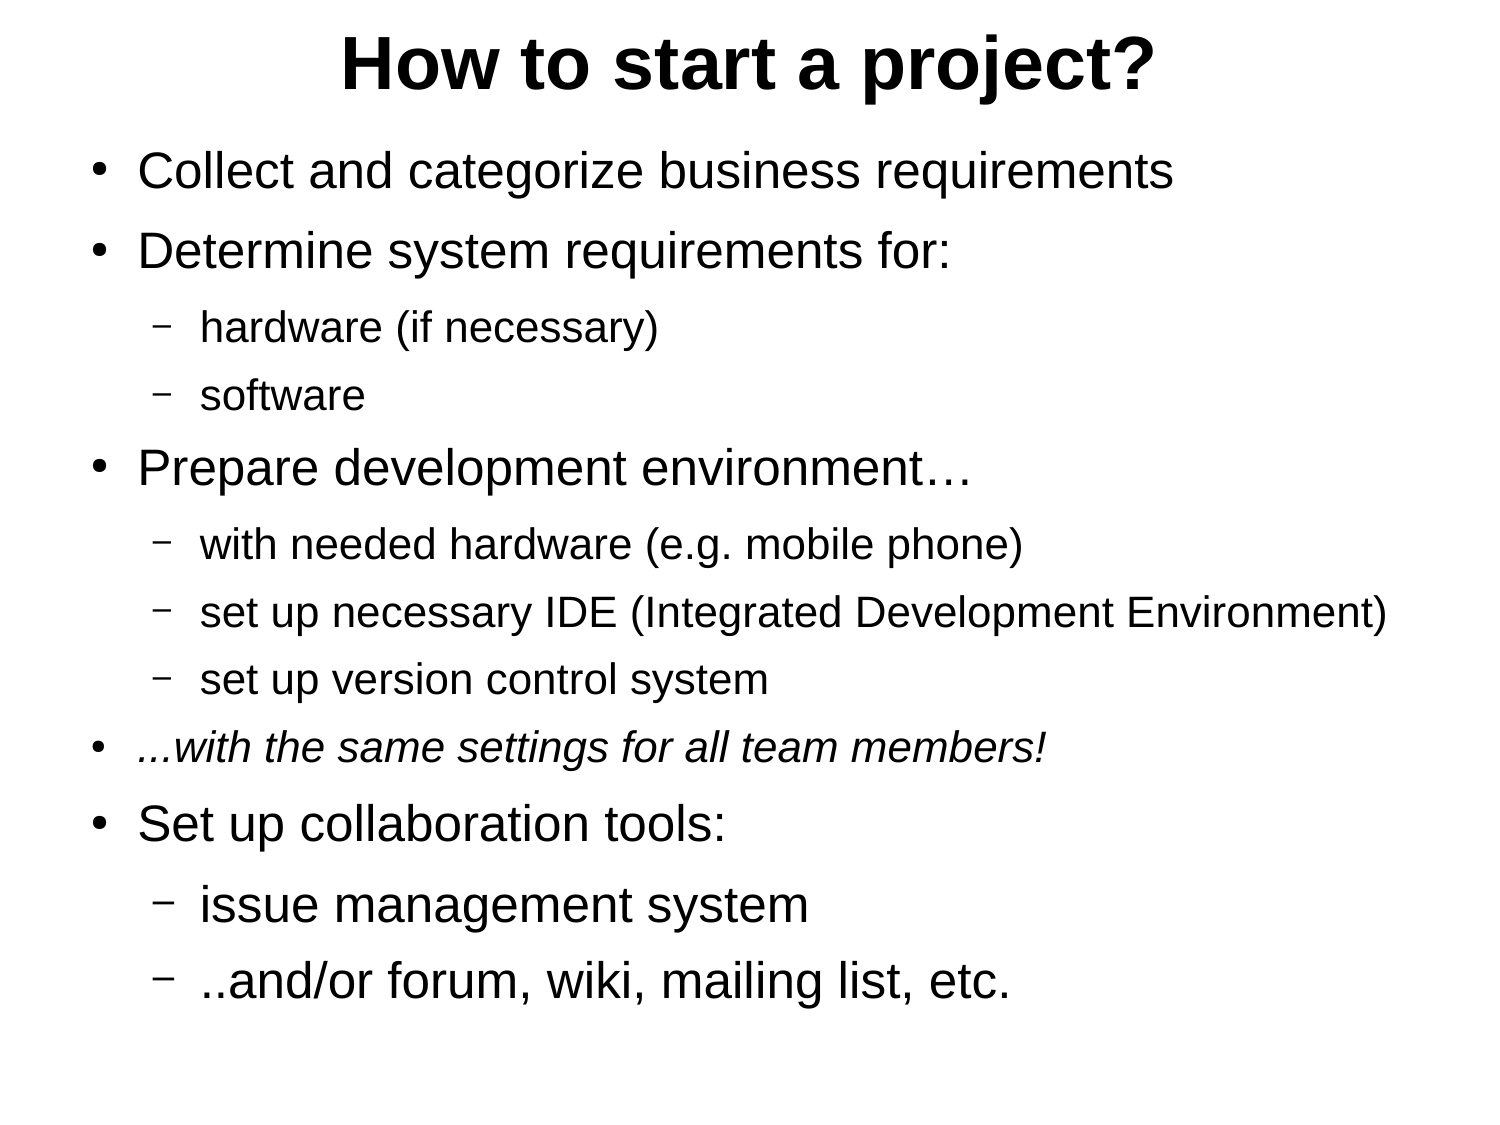

# How to start a project?
Collect and categorize business requirements
Determine system requirements for:
hardware (if necessary)
software
Prepare development environment…
with needed hardware (e.g. mobile phone)
set up necessary IDE (Integrated Development Environment)
set up version control system
...with the same settings for all team members!
Set up collaboration tools:
issue management system
..and/or forum, wiki, mailing list, etc.